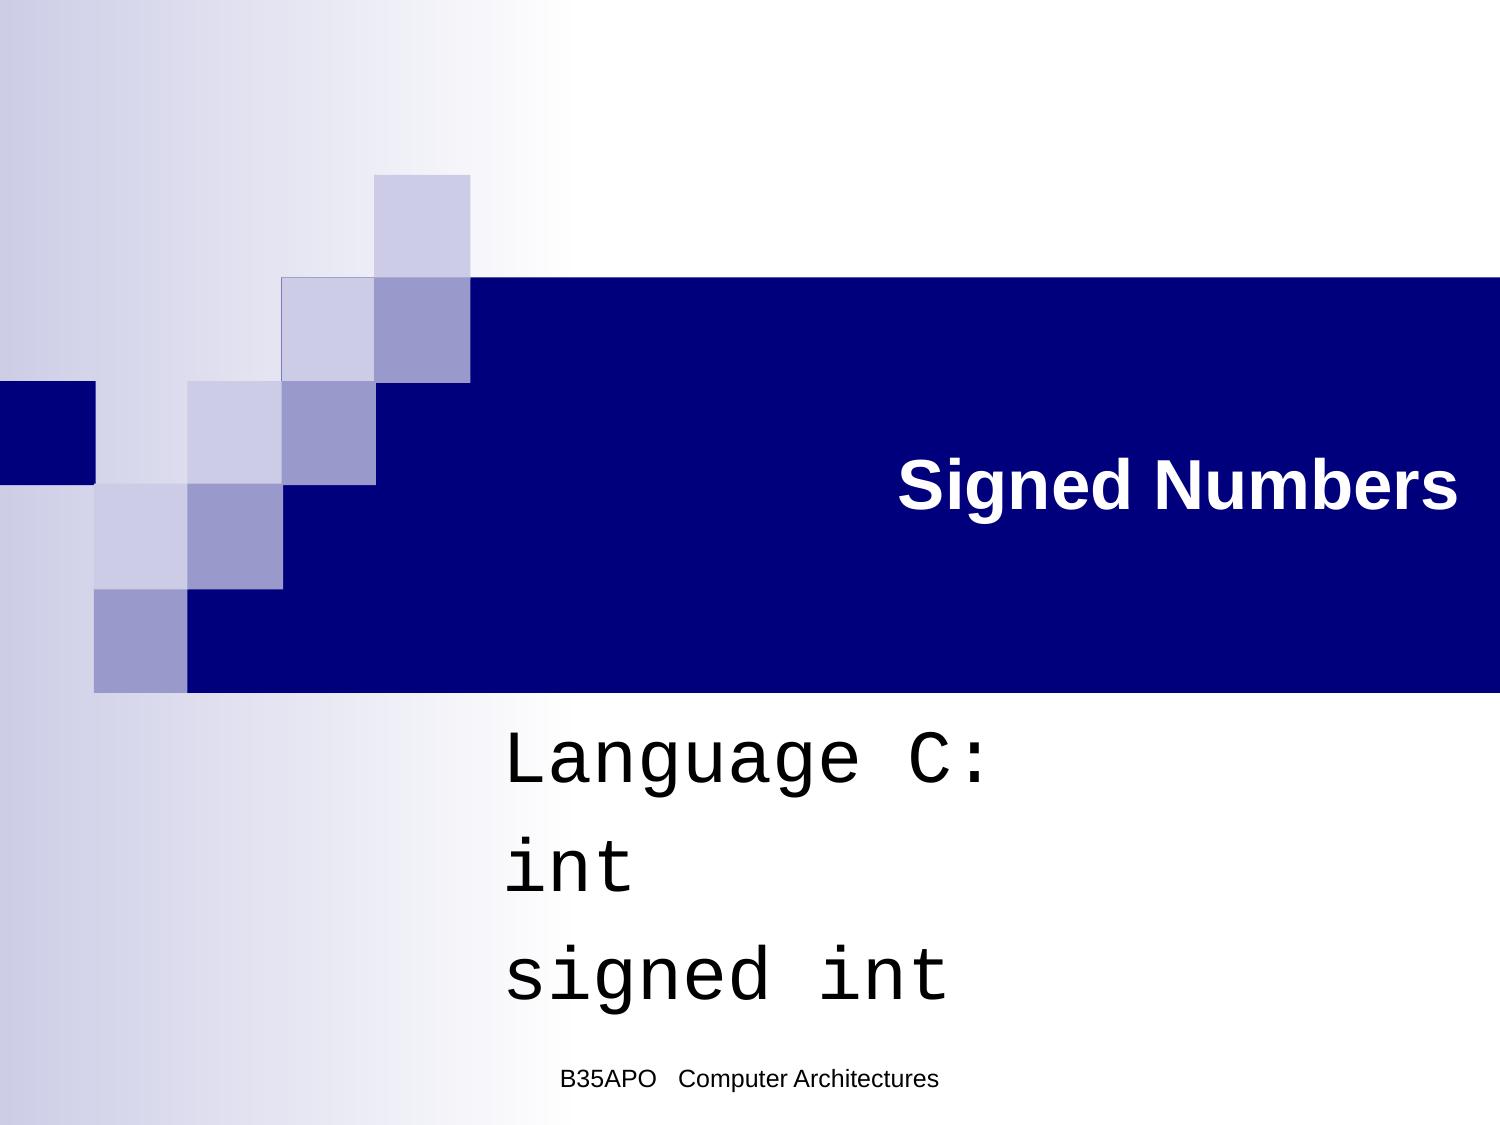

# Signed Numbers
Language C:
int
signed int
B35APO Computer Architectures